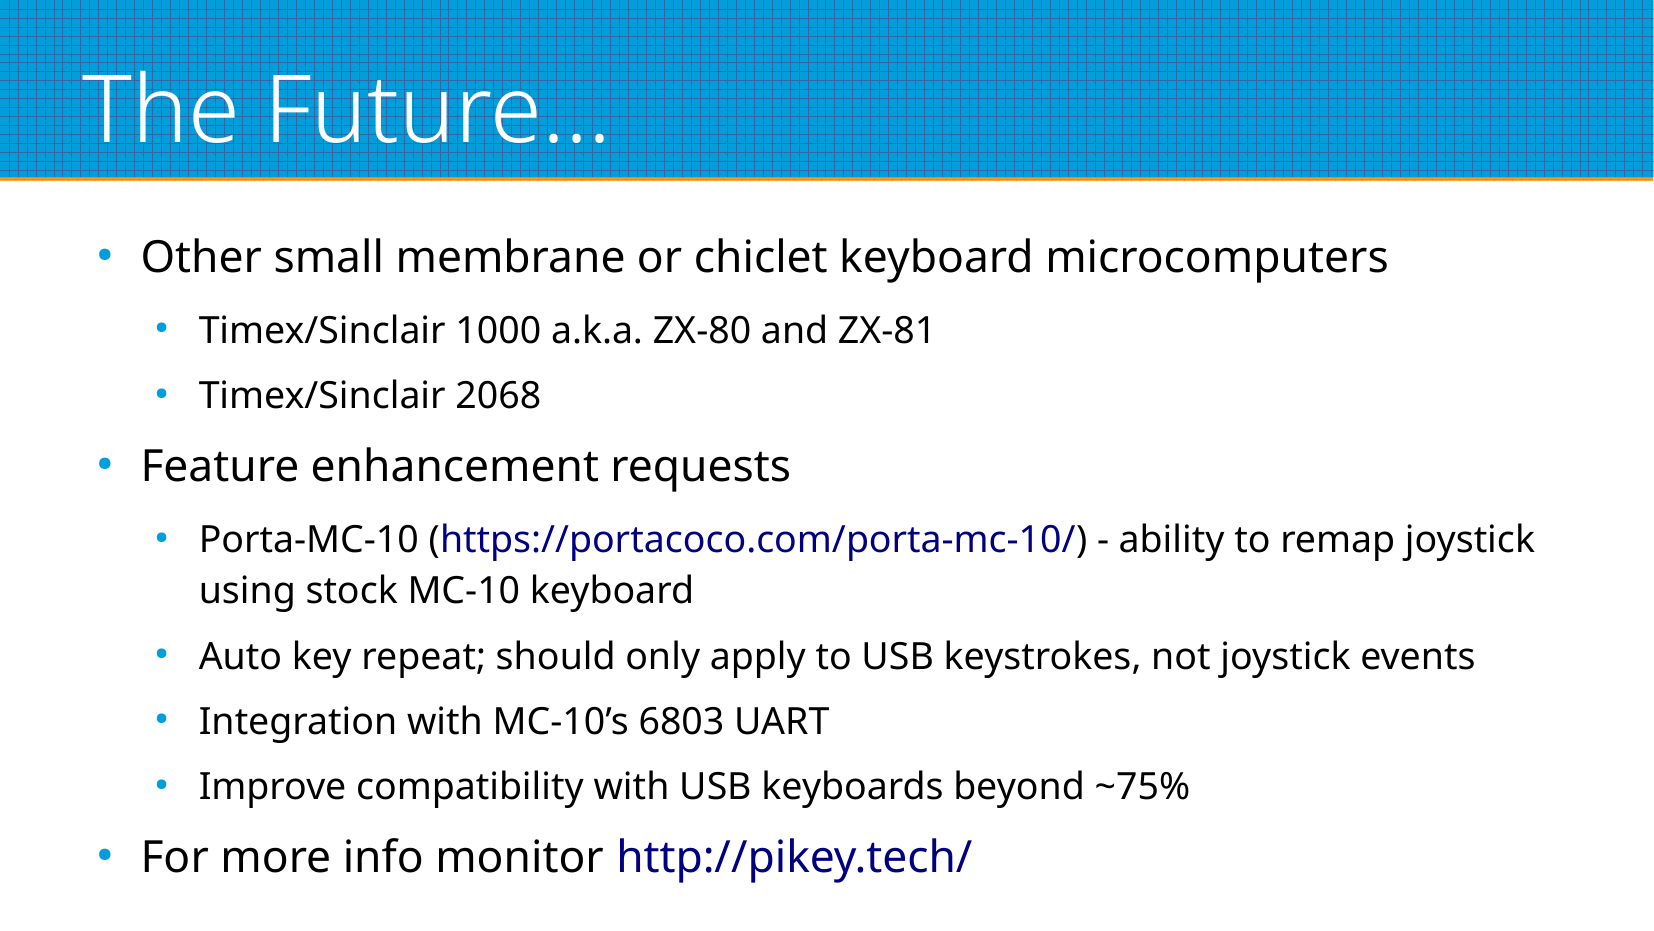

# The Future...
Other small membrane or chiclet keyboard microcomputers
Timex/Sinclair 1000 a.k.a. ZX-80 and ZX-81
Timex/Sinclair 2068
Feature enhancement requests
Porta-MC-10 (https://portacoco.com/porta-mc-10/) - ability to remap joystick using stock MC-10 keyboard
Auto key repeat; should only apply to USB keystrokes, not joystick events
Integration with MC-10’s 6803 UART
Improve compatibility with USB keyboards beyond ~75%
For more info monitor http://pikey.tech/